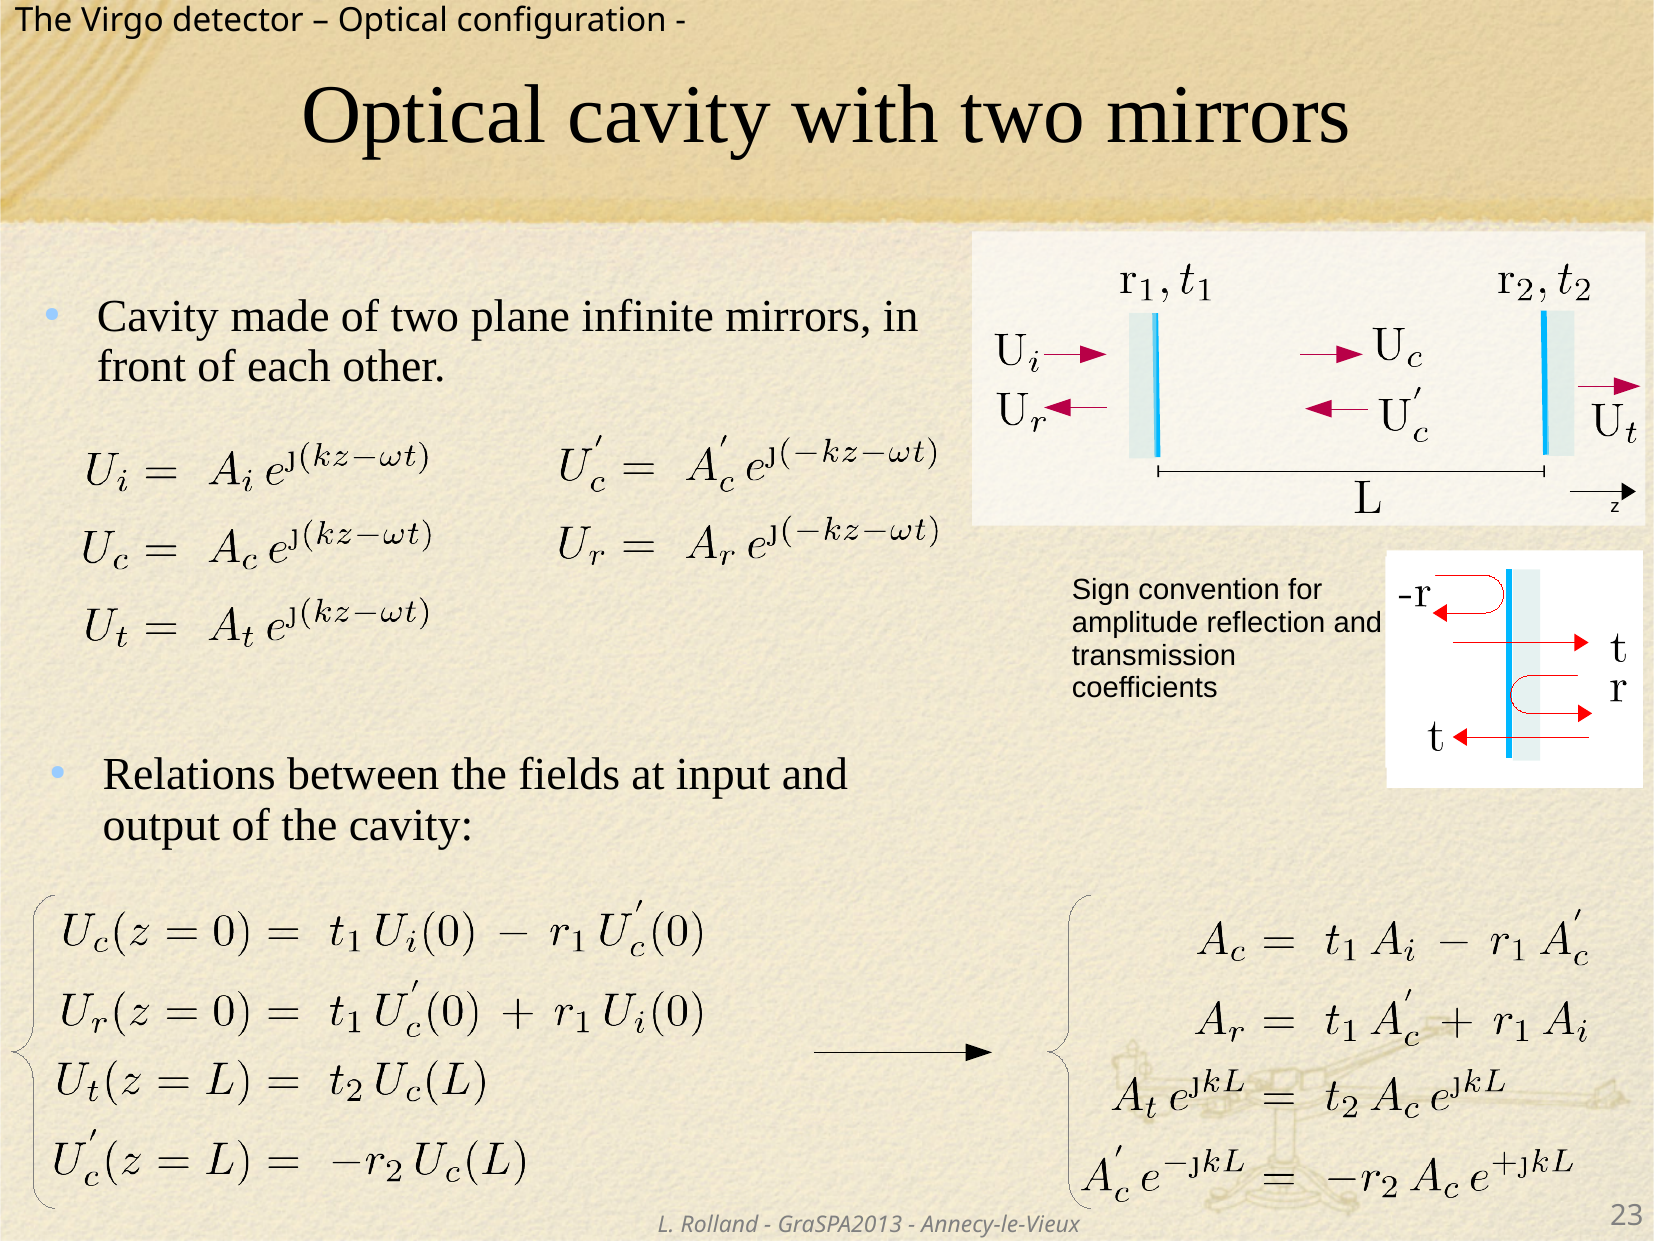

The Virgo detector – Optical configuration -
# Optical cavity with two mirrors
Cavity made of two plane infinite mirrors, in front of each other.
z
Sign convention for amplitude reflection and transmission coefficients
Relations between the fields at input and output of the cavity: